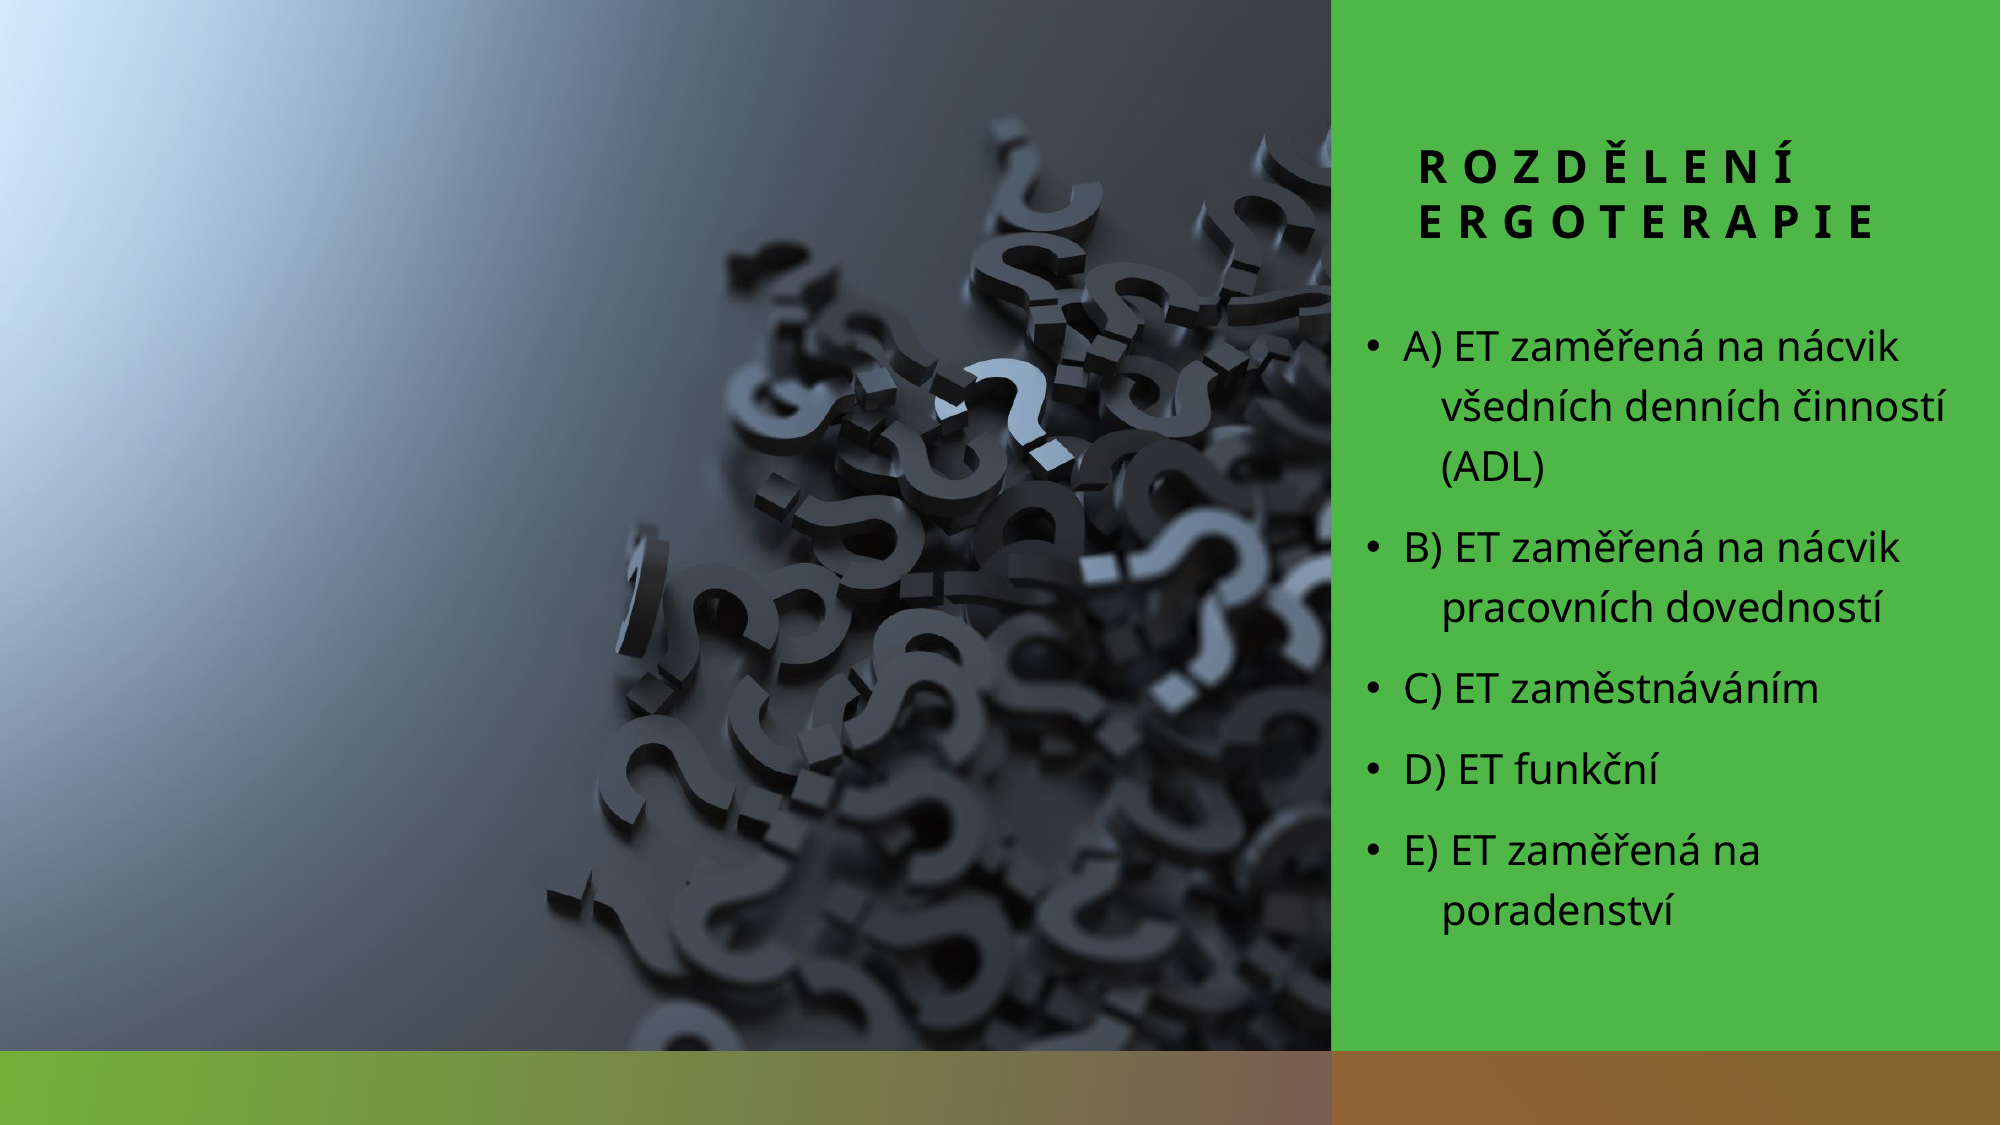

# Rozdělení ergoterapie
A) ET zaměřená na nácvik všedních denních činností (ADL)
B) ET zaměřená na nácvik pracovních dovedností
C) ET zaměstnáváním
D) ET funkční
E) ET zaměřená na poradenství